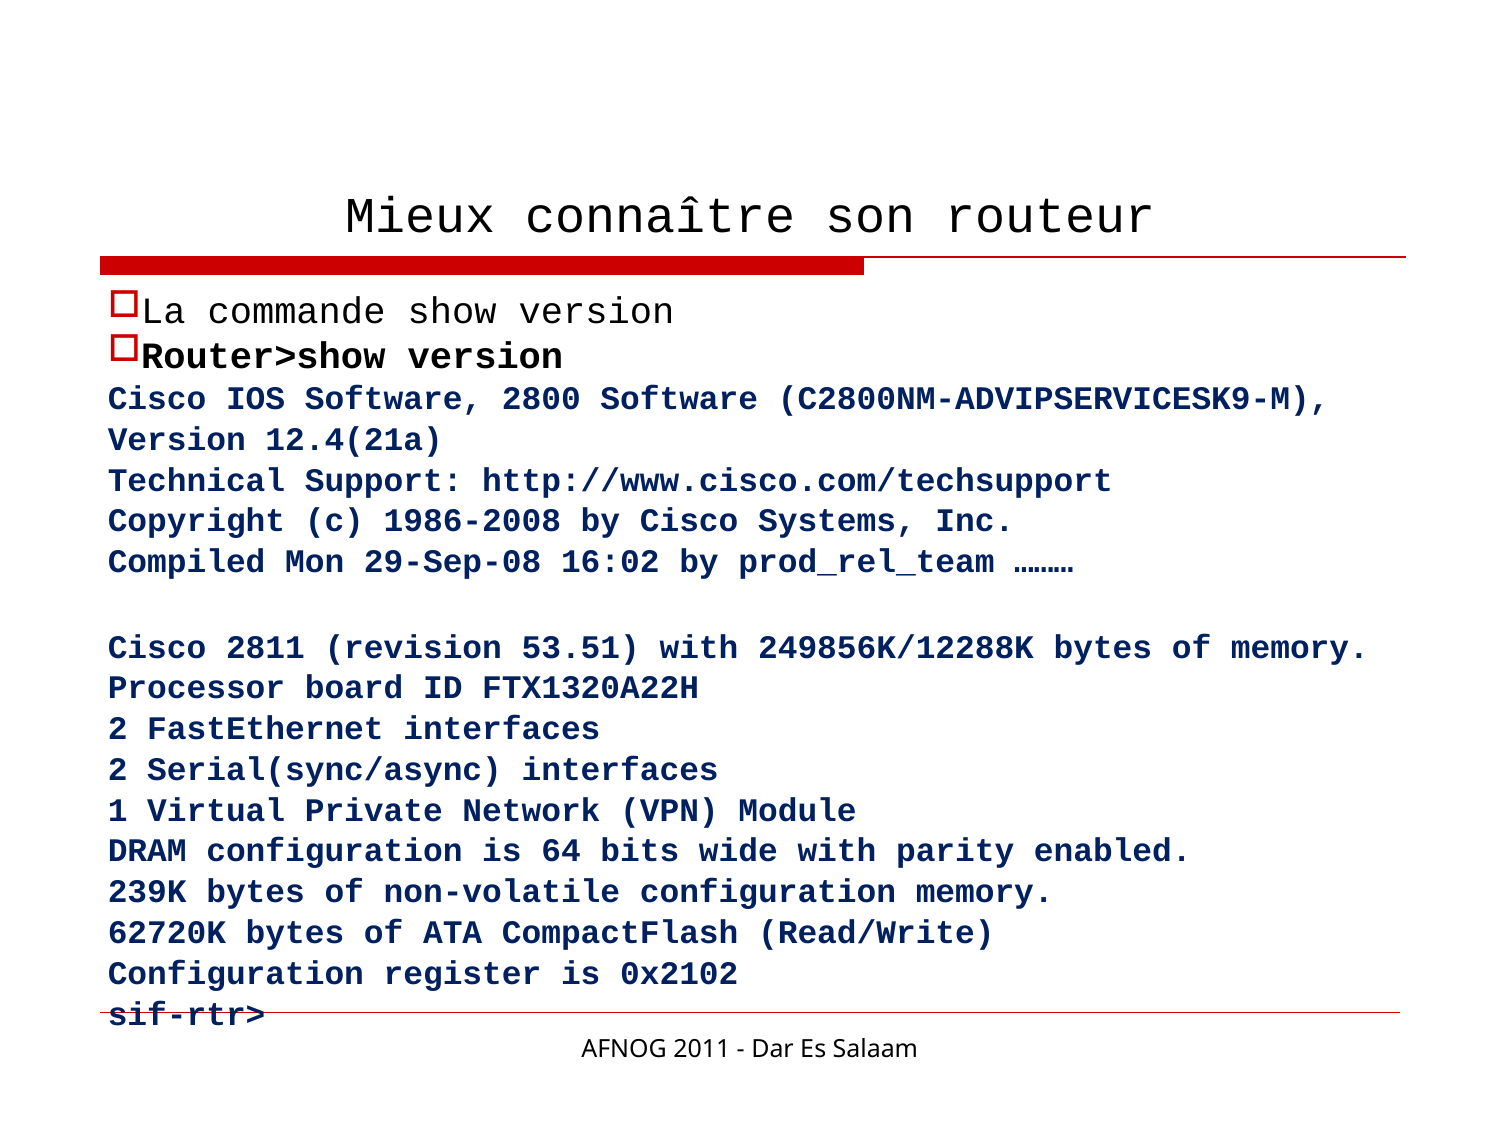

# Mieux connaître son routeur
La commande show version
Router>show version
Cisco IOS Software, 2800 Software (C2800NM-ADVIPSERVICESK9-M),
Version 12.4(21a)
Technical Support: http://www.cisco.com/techsupport
Copyright (c) 1986-2008 by Cisco Systems, Inc.
Compiled Mon 29-Sep-08 16:02 by prod_rel_team ………
Cisco 2811 (revision 53.51) with 249856K/12288K bytes of memory.
Processor board ID FTX1320A22H
2 FastEthernet interfaces
2 Serial(sync/async) interfaces
1 Virtual Private Network (VPN) Module
DRAM configuration is 64 bits wide with parity enabled.
239K bytes of non-volatile configuration memory.
62720K bytes of ATA CompactFlash (Read/Write)
Configuration register is 0x2102
sif-rtr>
AFNOG 2011 - Dar Es Salaam